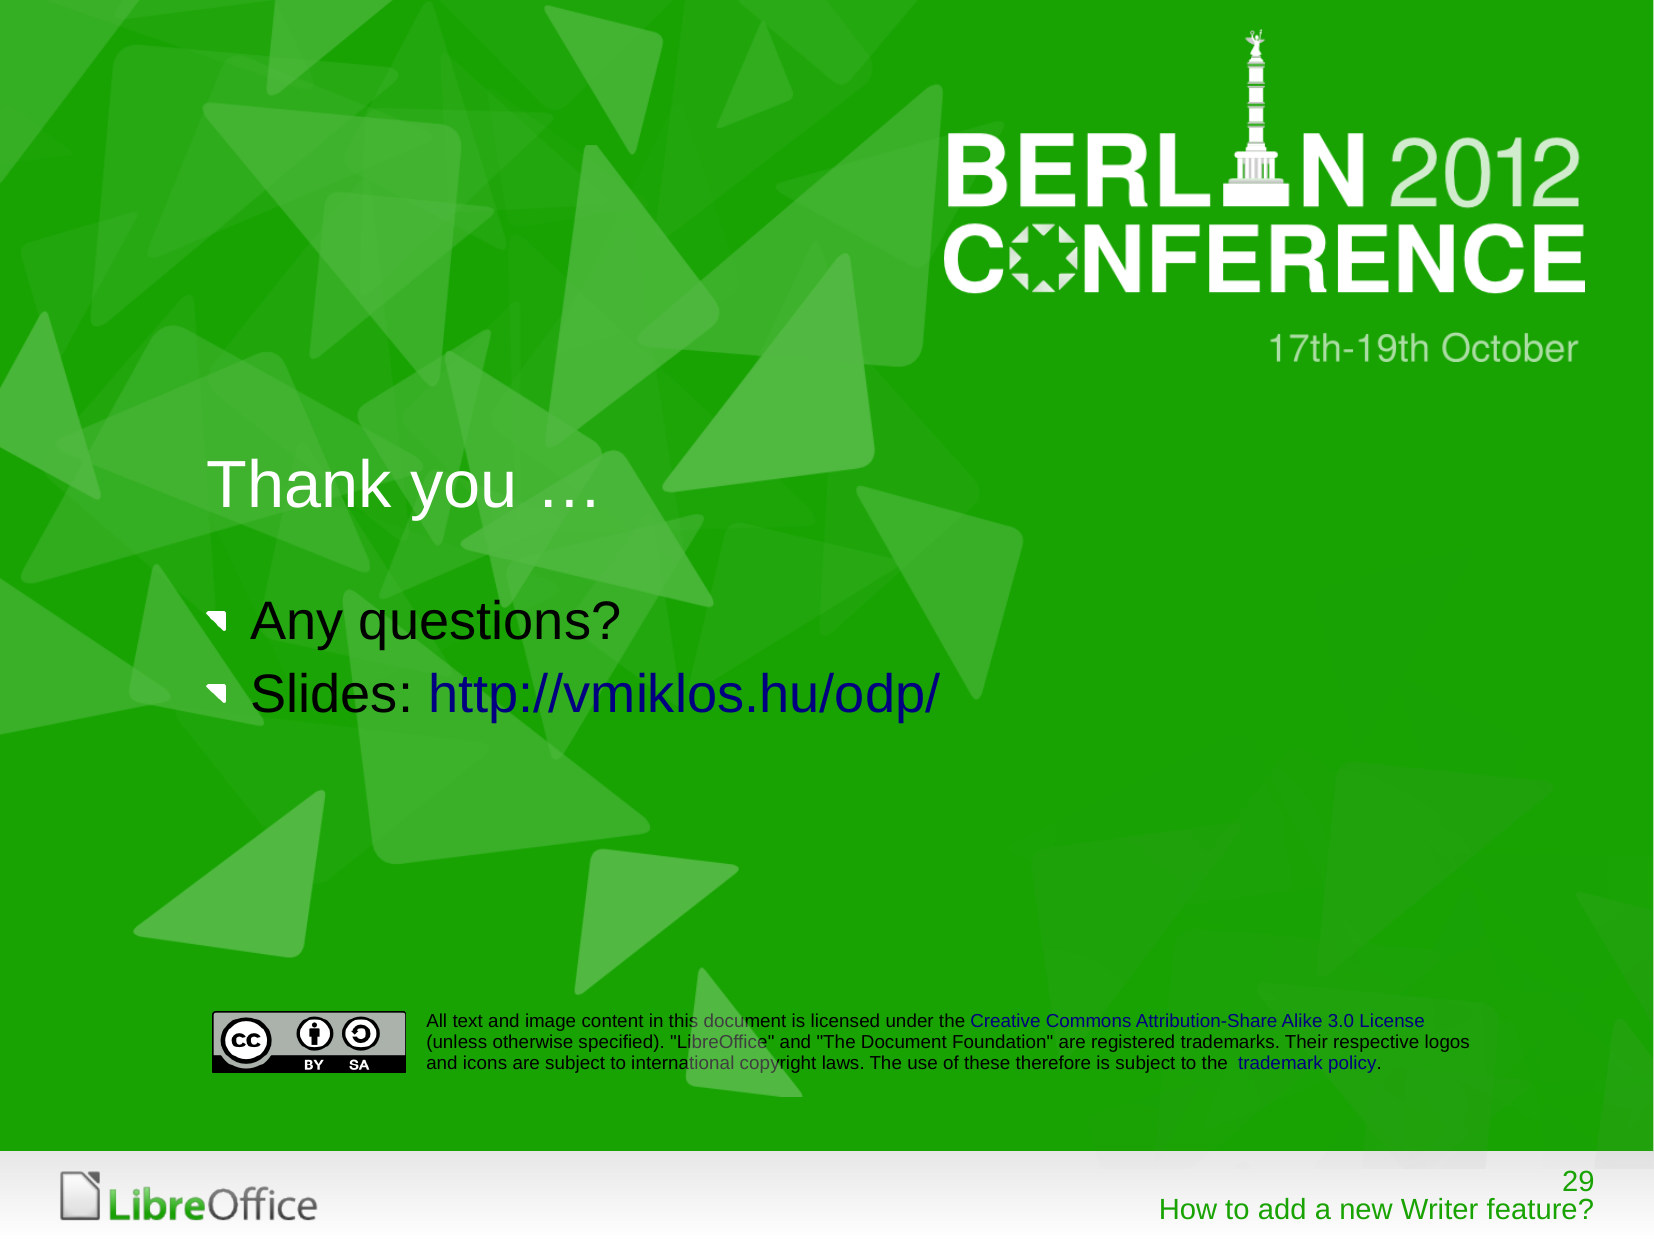

# Thank you …
Any questions?
Slides: http://vmiklos.hu/odp/
29
How to add a new Writer feature?